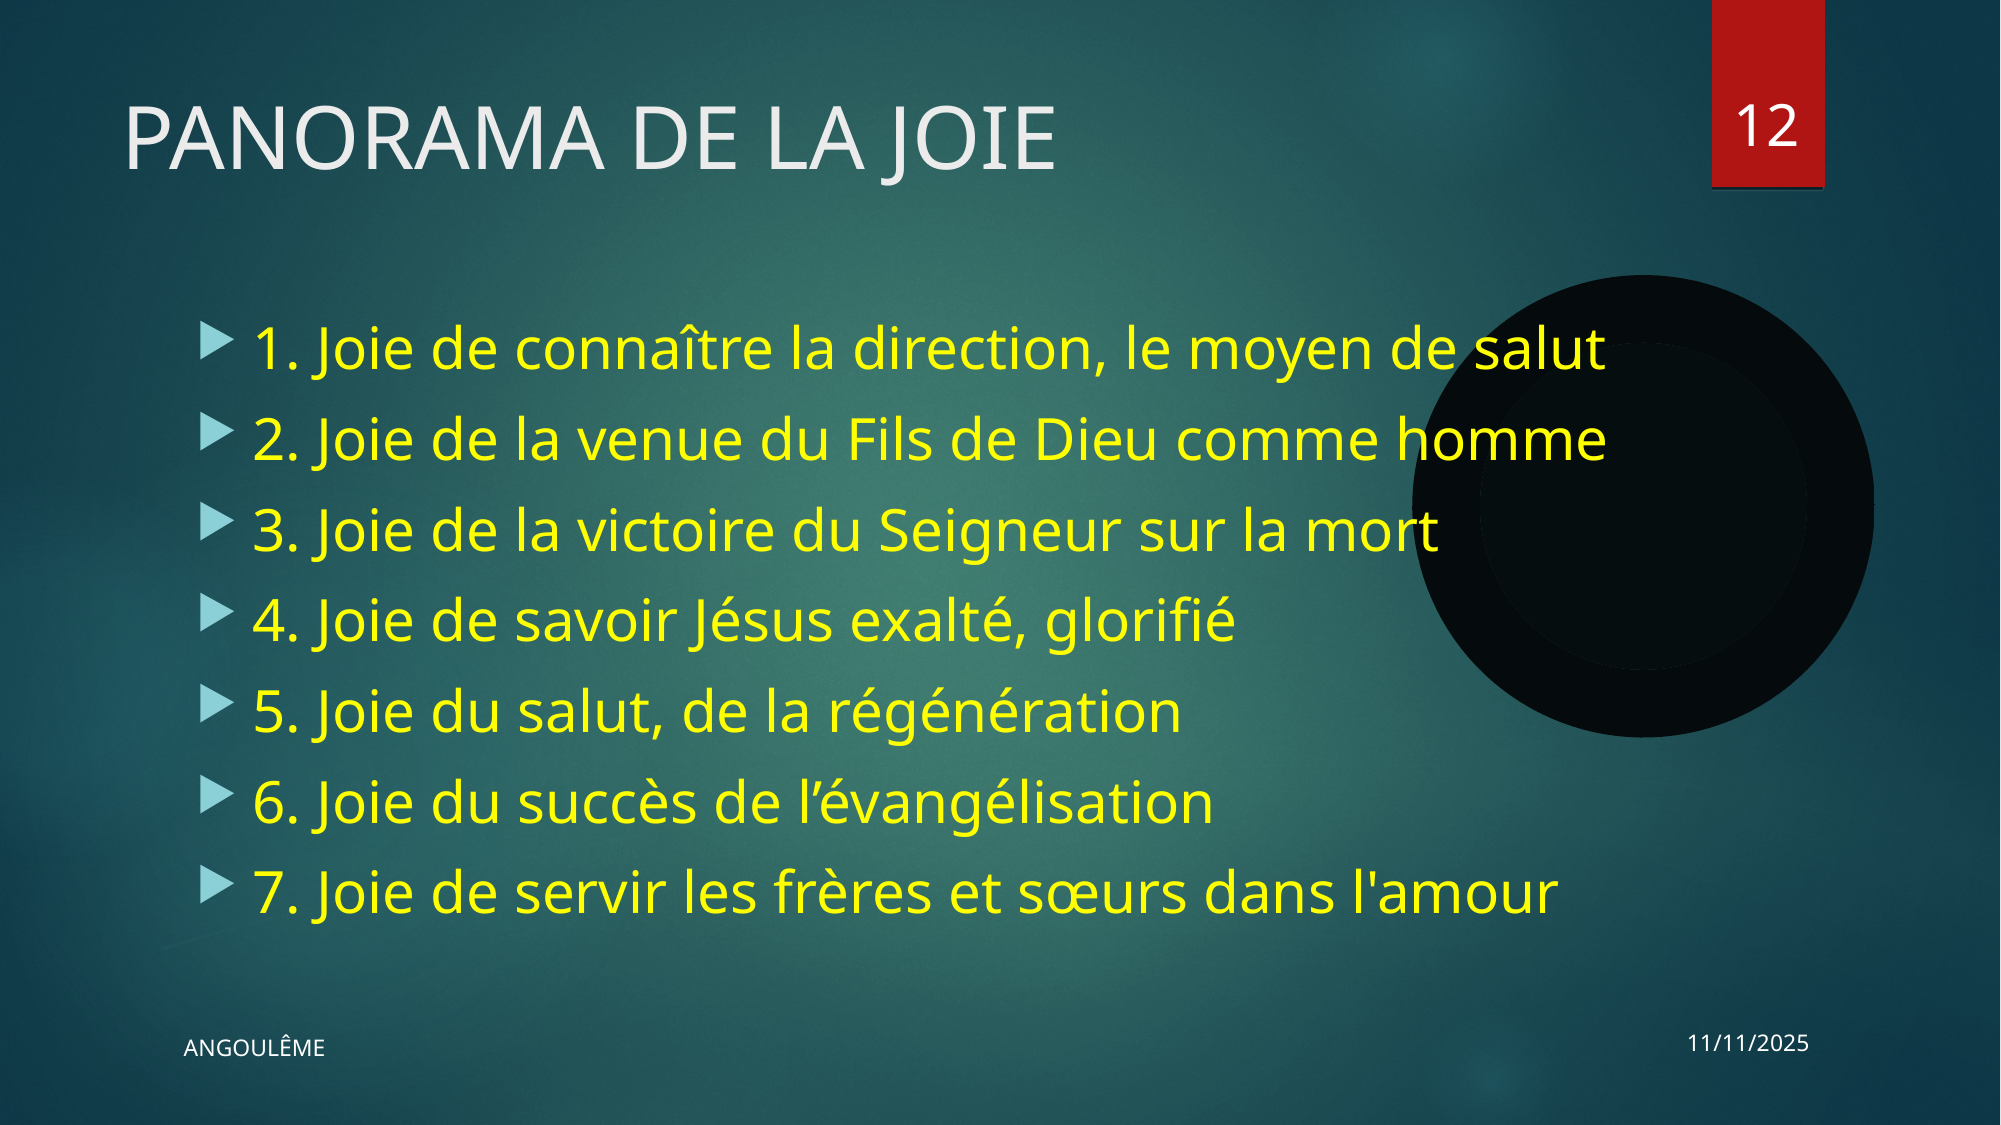

# PANORAMA DE LA JOIE
1. Joie de connaître la direction, le moyen de salut
2. Joie de la venue du Fils de Dieu comme homme
3. Joie de la victoire du Seigneur sur la mort
4. Joie de savoir Jésus exalté, glorifié
5. Joie du salut, de la régénération
6. Joie du succès de l’évangélisation
7. Joie de servir les frères et sœurs dans l'amour
11/11/2025
ANGOULÊME